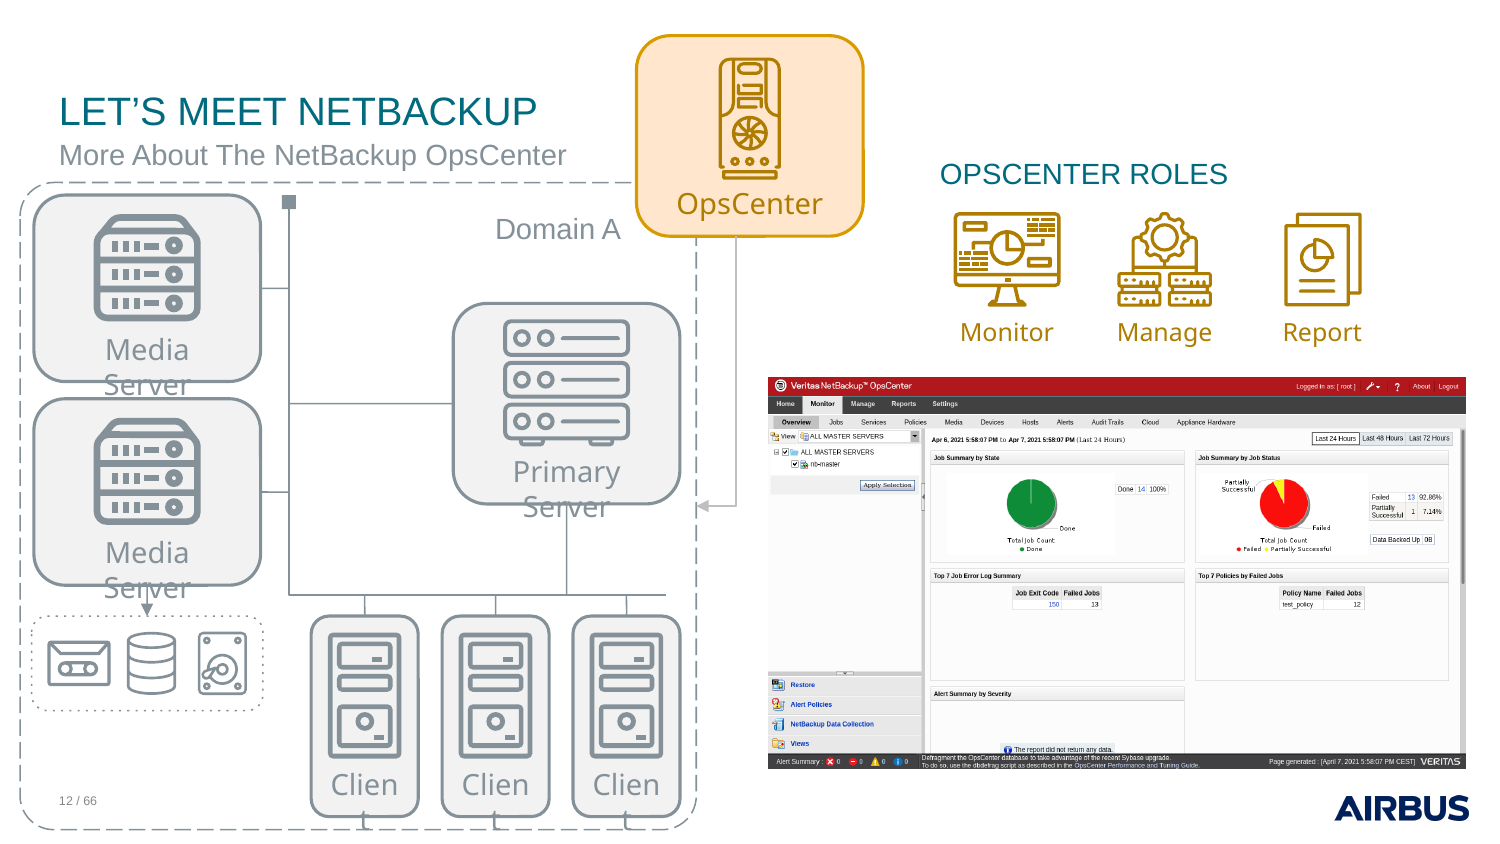

OpsCenter
# LET’S MEET NETBACKUP More About The NetBackup OpsCenter
OPSCENTER ROLES
Monitor
Manage
Report
Domain A
Media Server
Primary Server
Media Server
Client
Client
Client